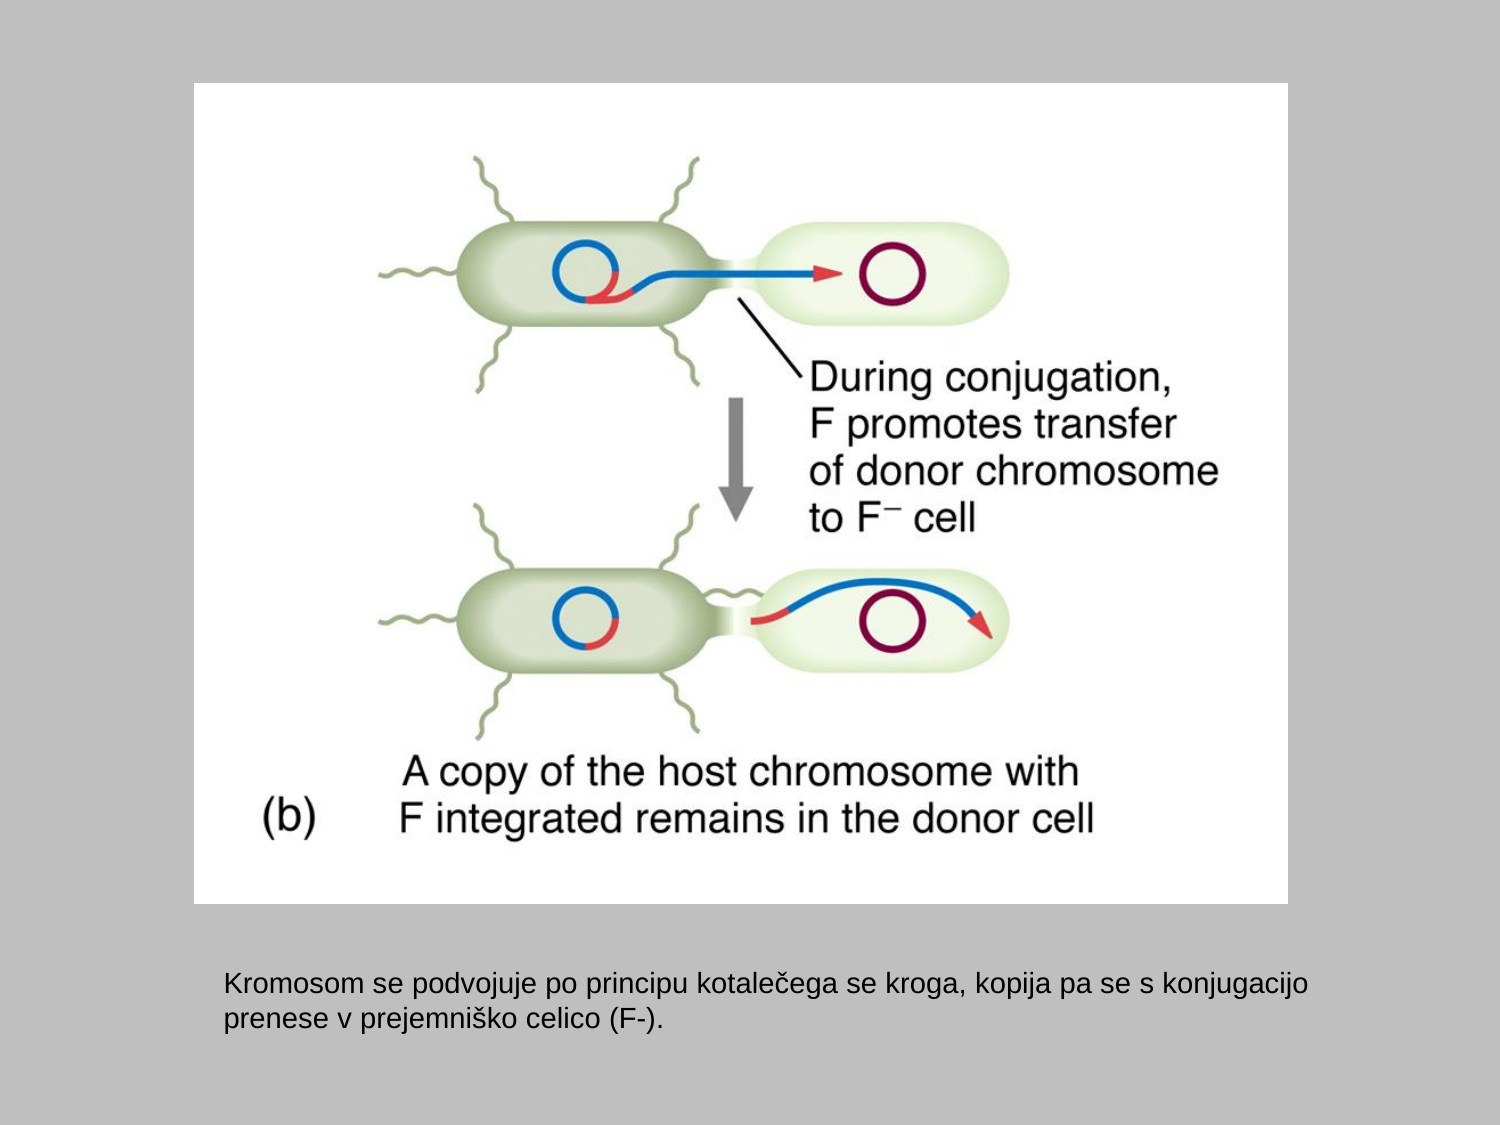

Kromosom se podvojuje po principu kotalečega se kroga, kopija pa se s konjugacijo
prenese v prejemniško celico (F-).